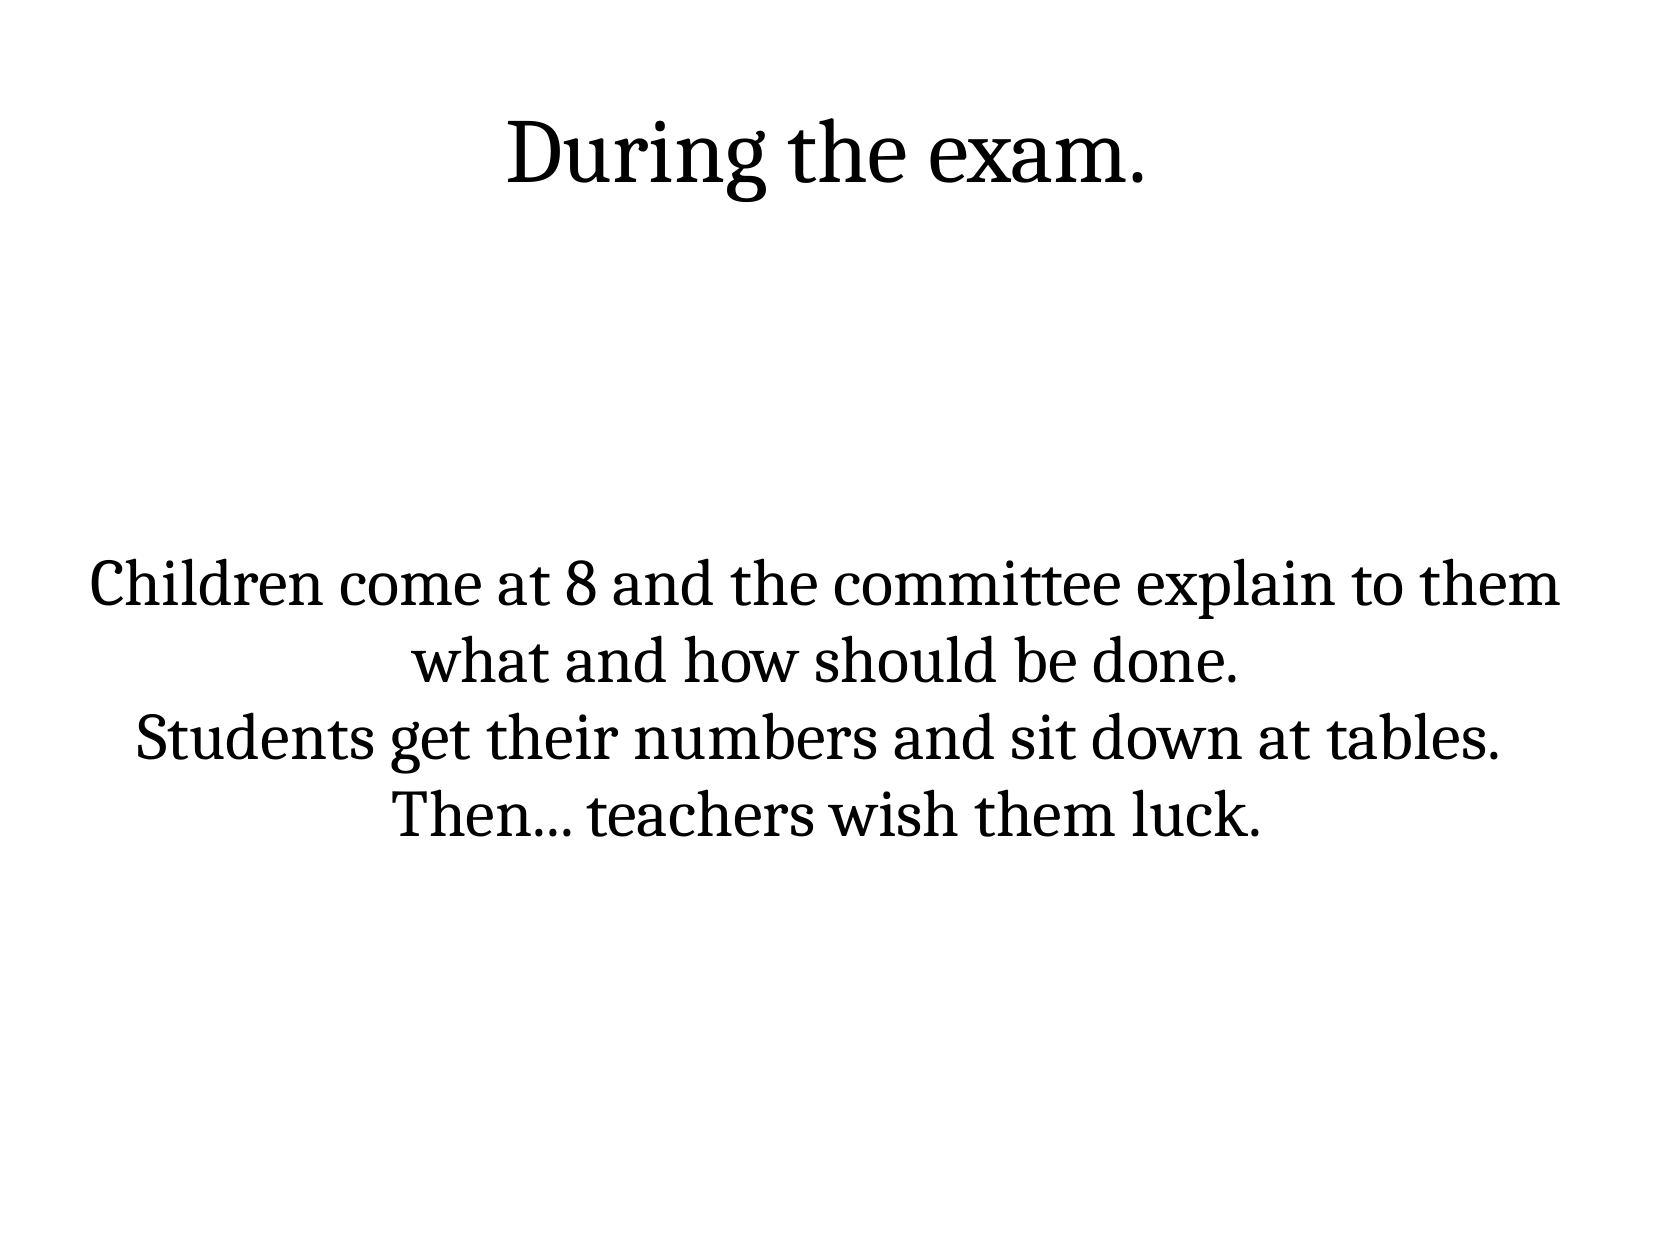

# During the exam.
Children come at 8 and the committee explain to them what and how should be done.
Students get their numbers and sit down at tables.
 Then... teachers wish them luck.